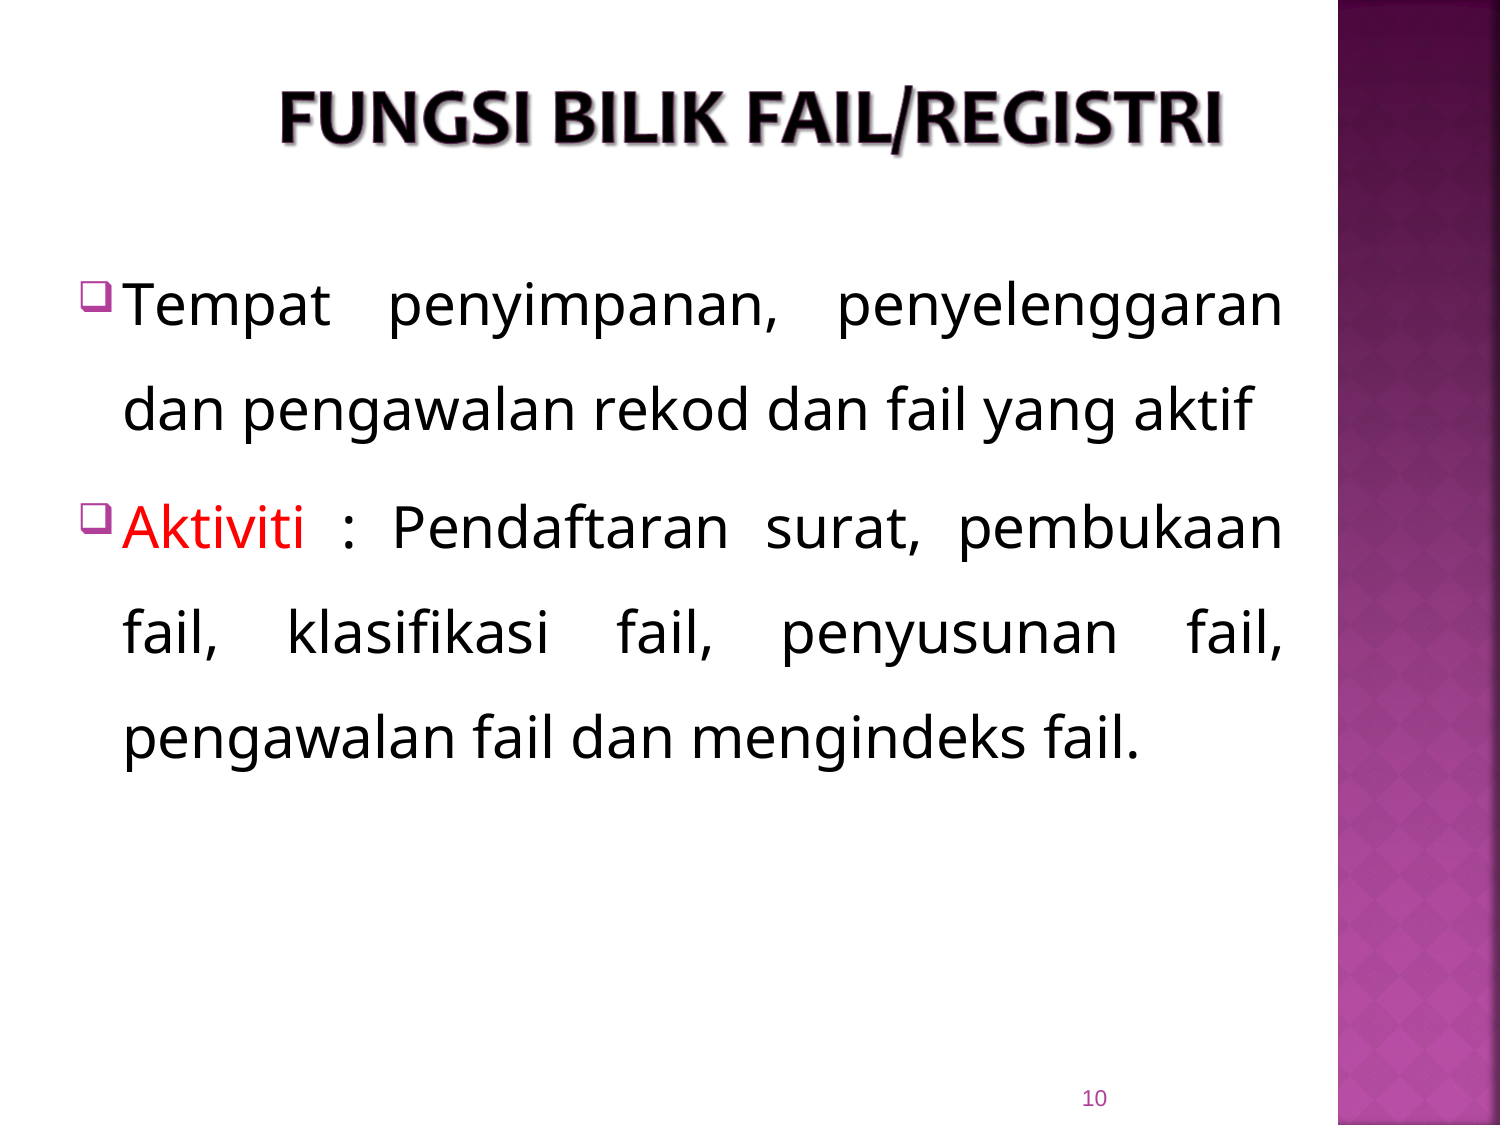

# Tempat penyimpanan, penyelenggaran dan pengawalan rekod dan fail yang aktif
Aktiviti : Pendaftaran surat, pembukaan fail, klasifikasi fail, penyusunan fail, pengawalan fail dan mengindeks fail.